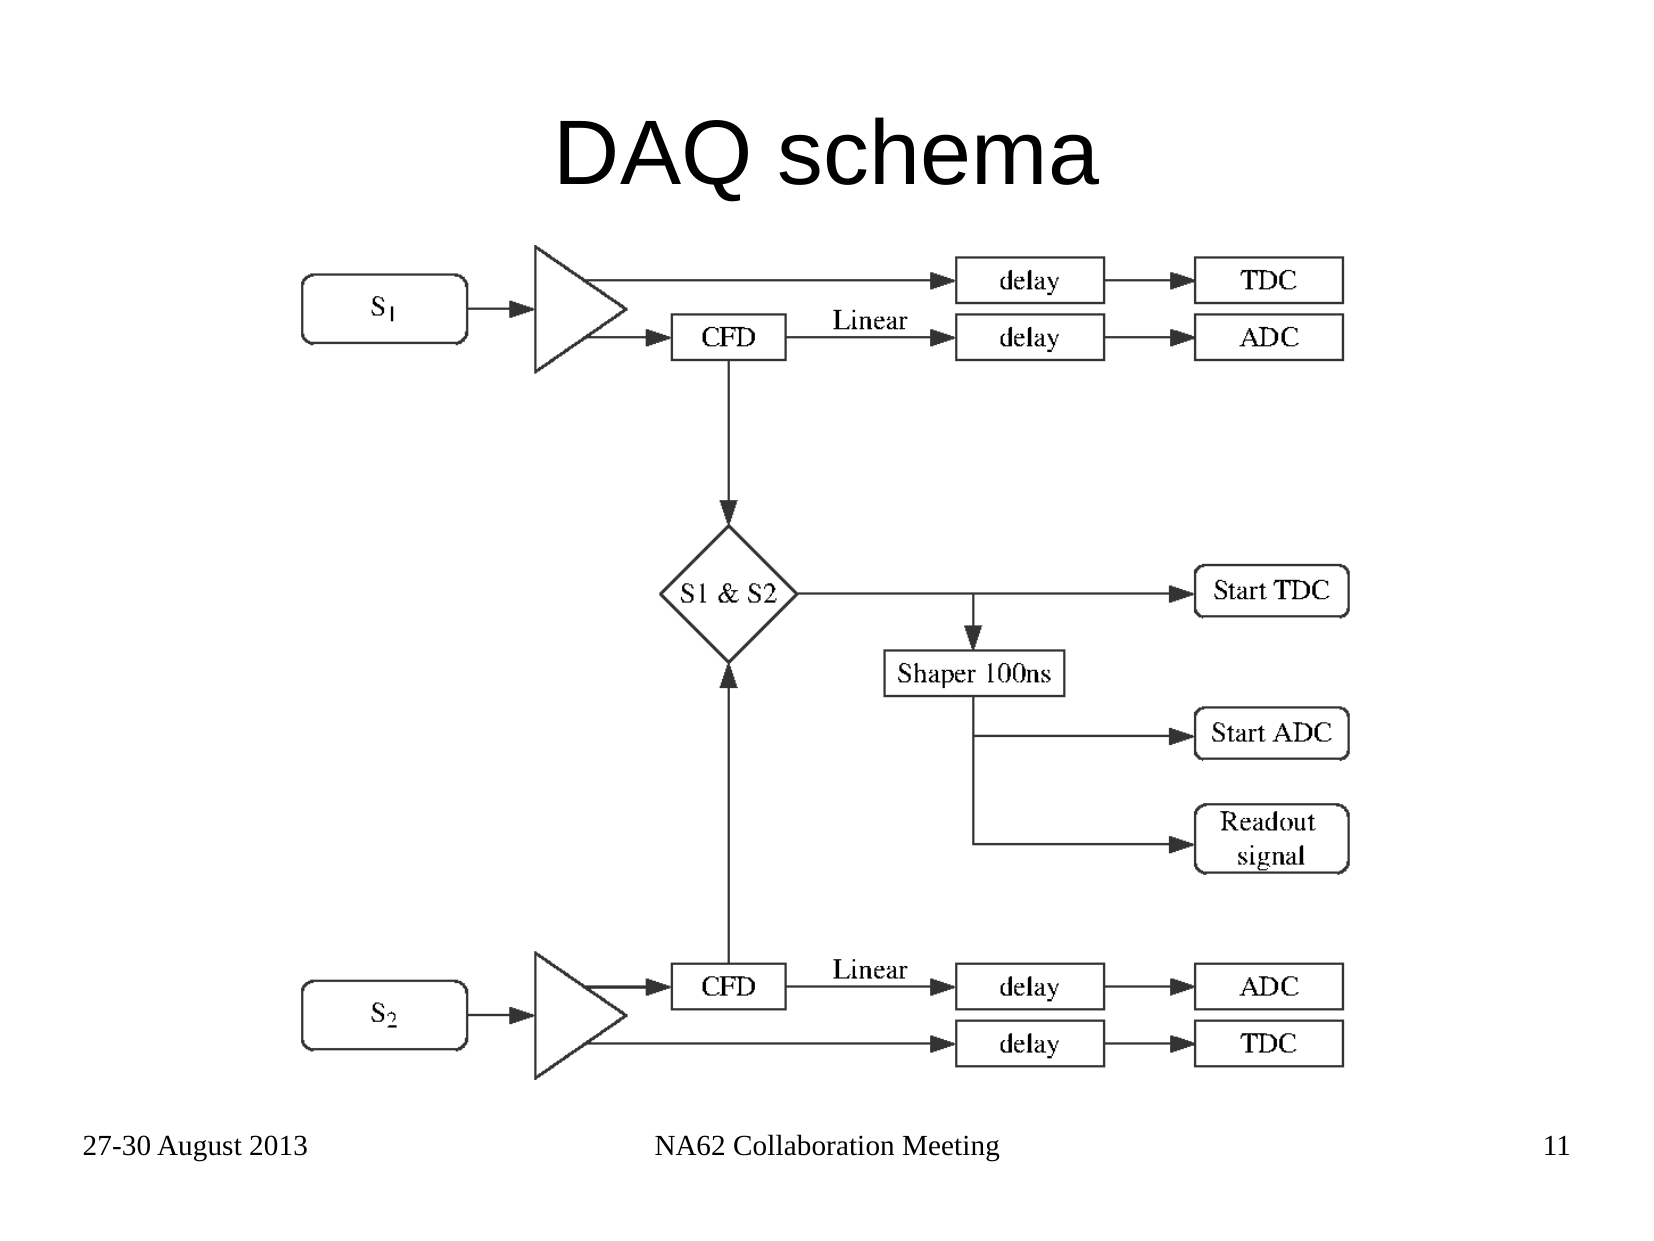

# DAQ schema
27-30 August 2013
NA62 Collaboration Meeting
11